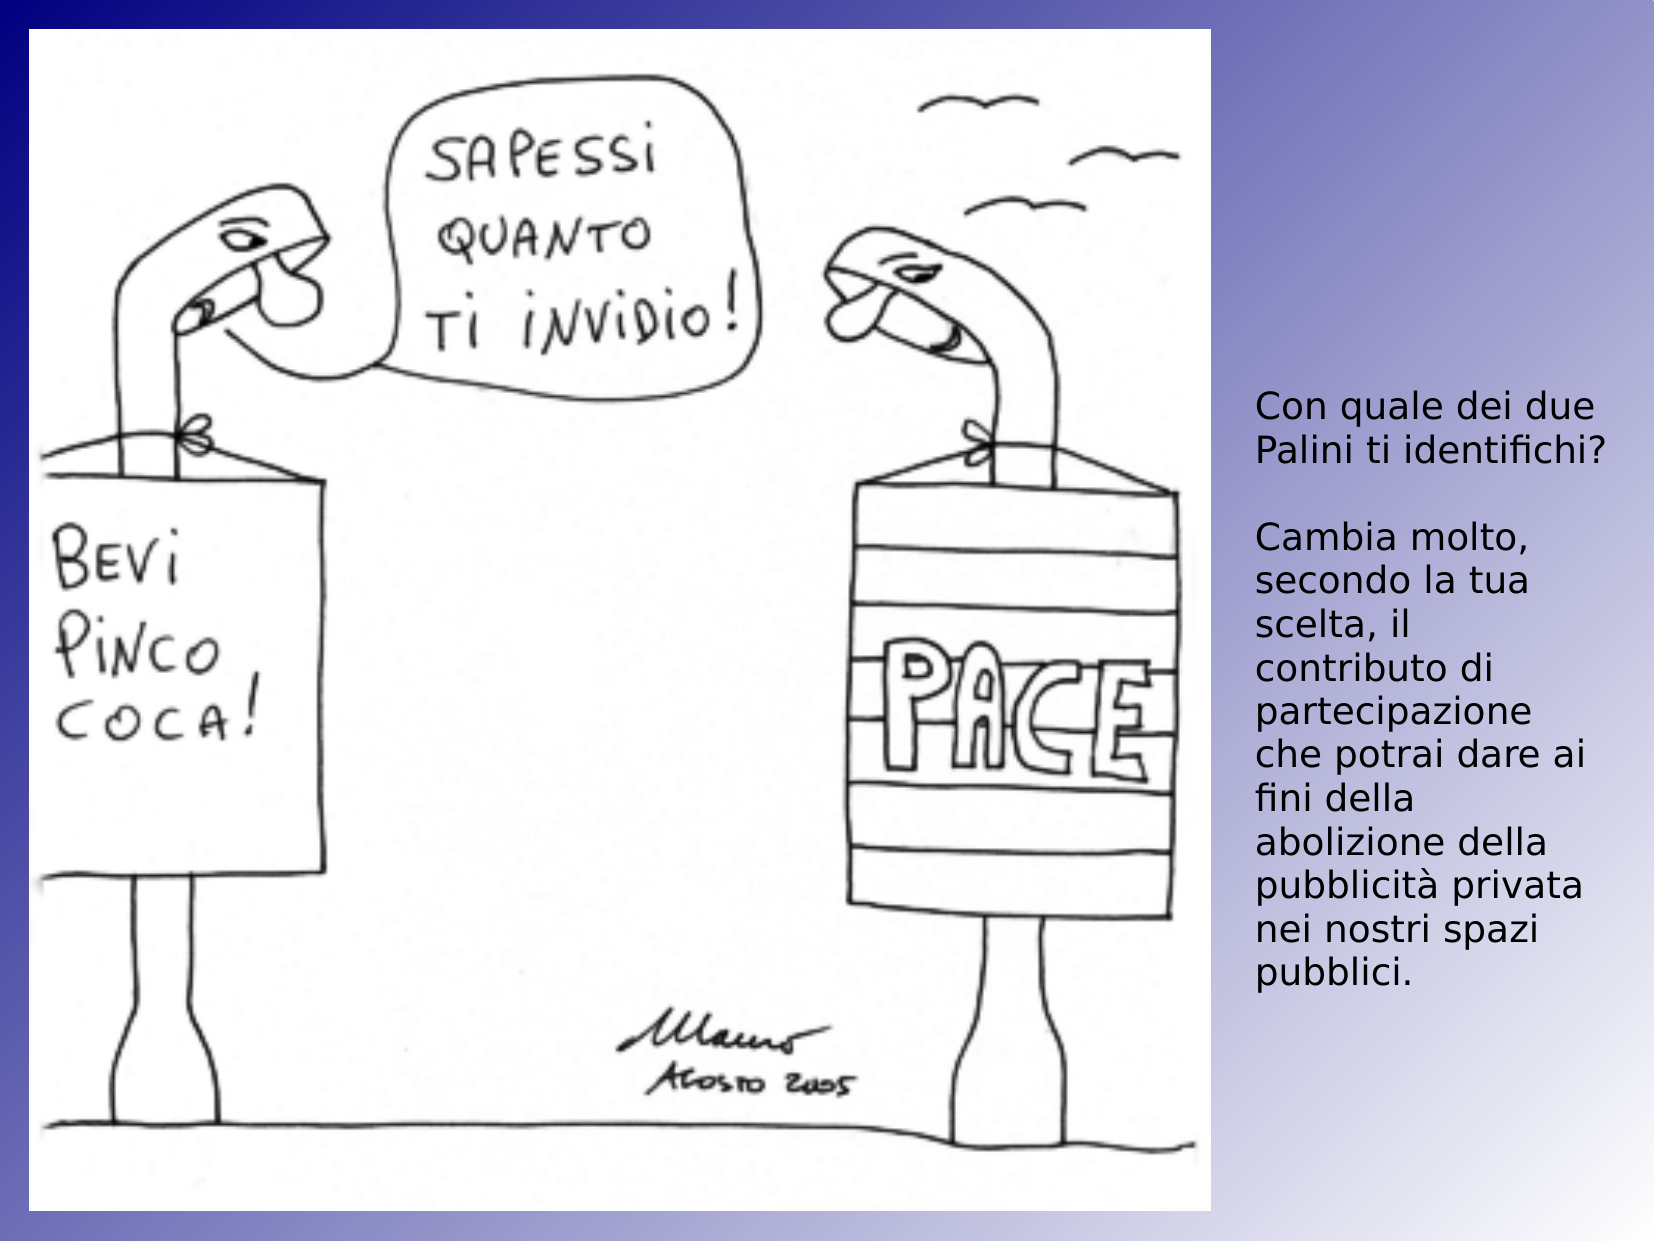

Con quale dei due Palini ti identifichi?
Cambia molto, secondo la tua scelta, il contributo di partecipazione che potrai dare ai fini della abolizione della pubblicità privata nei nostri spazi pubblici.